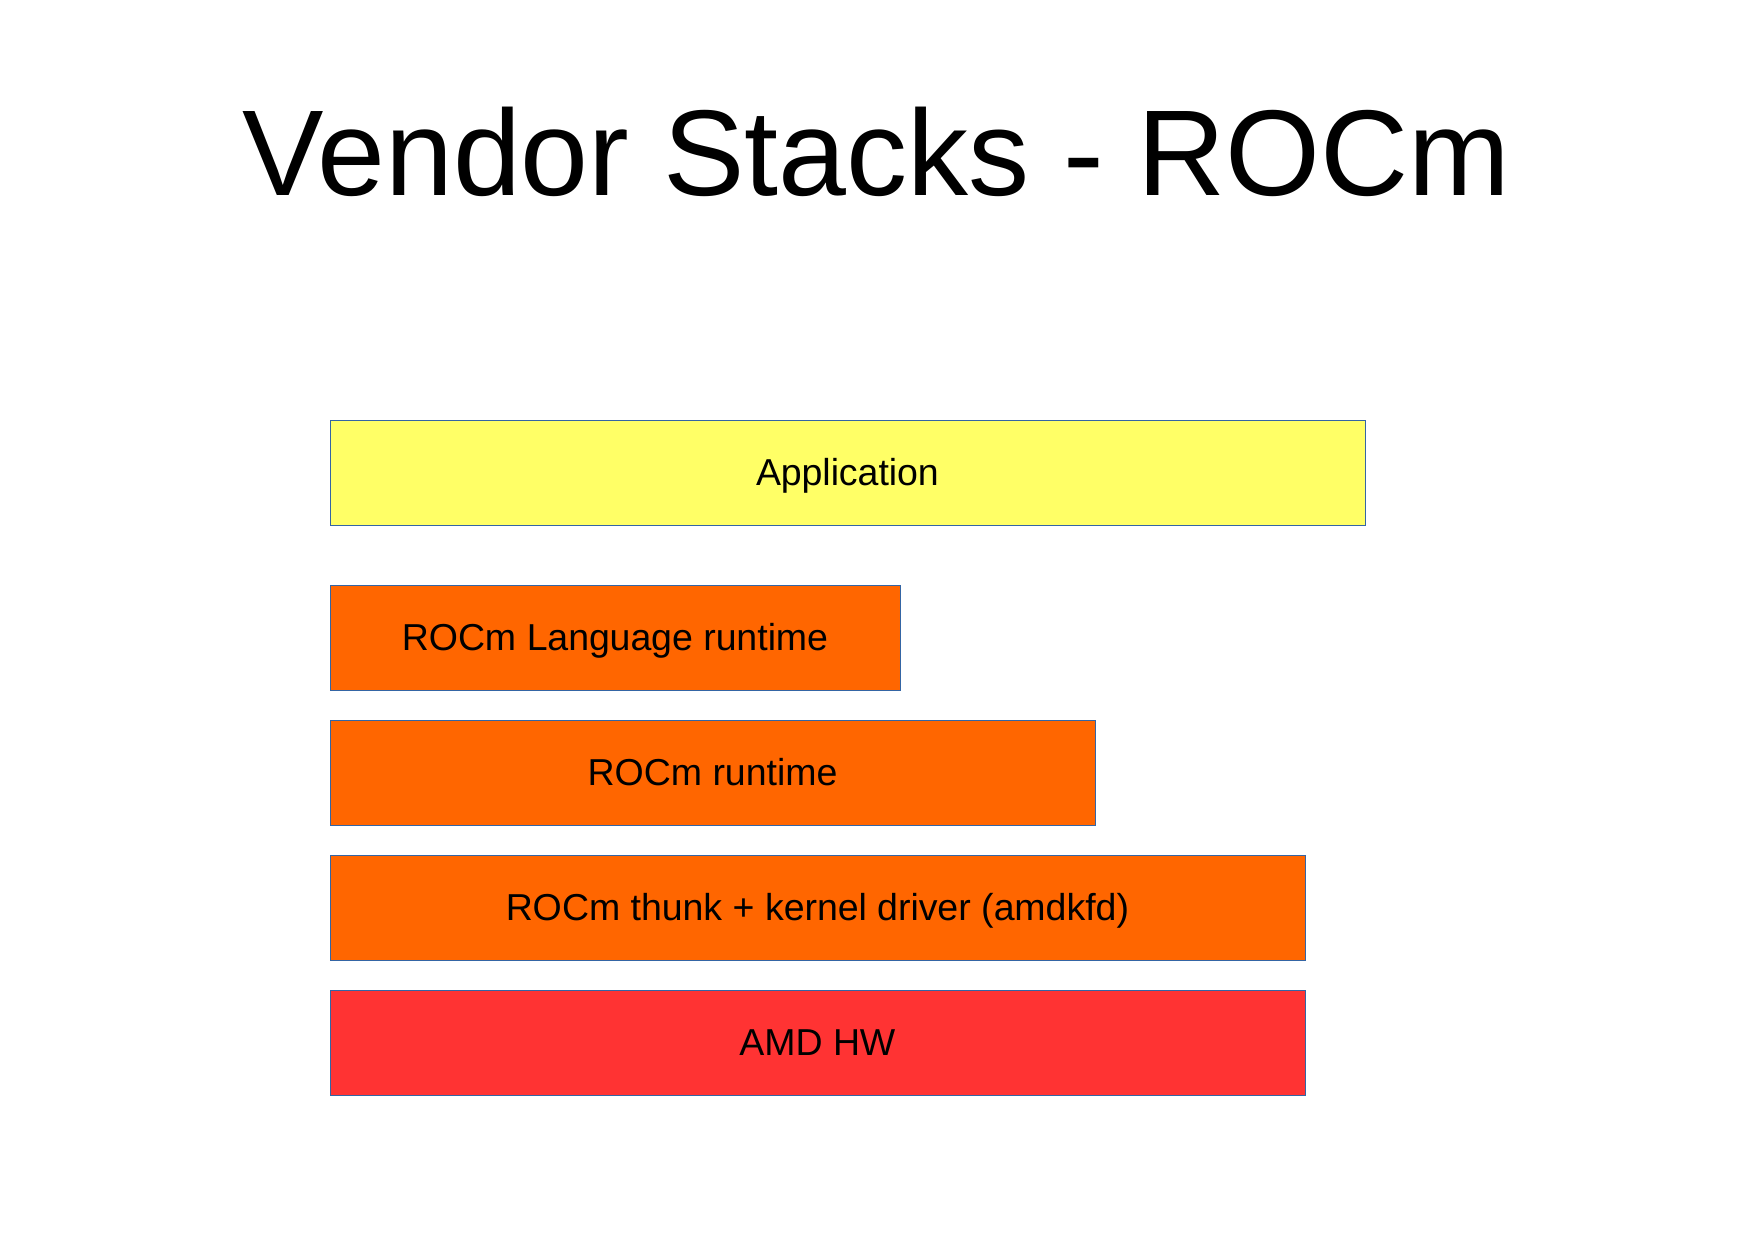

# Vendor Stacks - ROCm
Application
ROCm Language runtime
ROCm runtime
ROCm thunk + kernel driver (amdkfd)
AMD HW